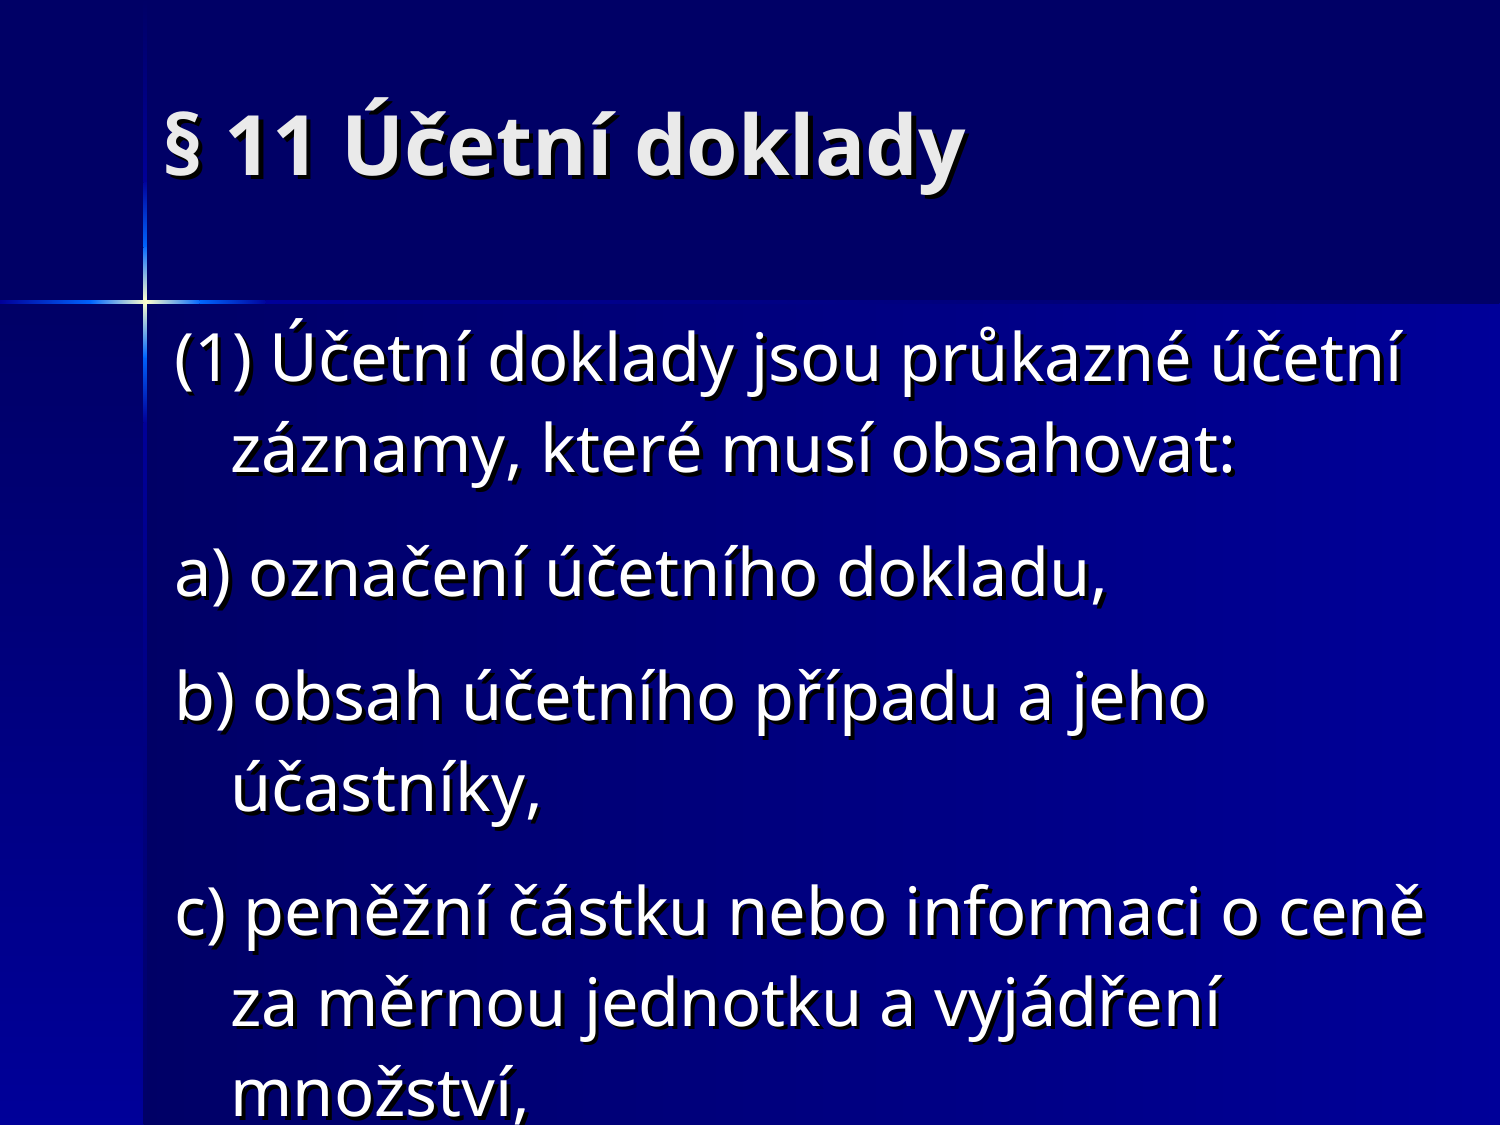

# § 11 Účetní doklady
(1) Účetní doklady jsou průkazné účetní záznamy, které musí obsahovat:
a) označení účetního dokladu,
b) obsah účetního případu a jeho účastníky,
c) peněžní částku nebo informaci o ceně za měrnou jednotku a vyjádření množství,